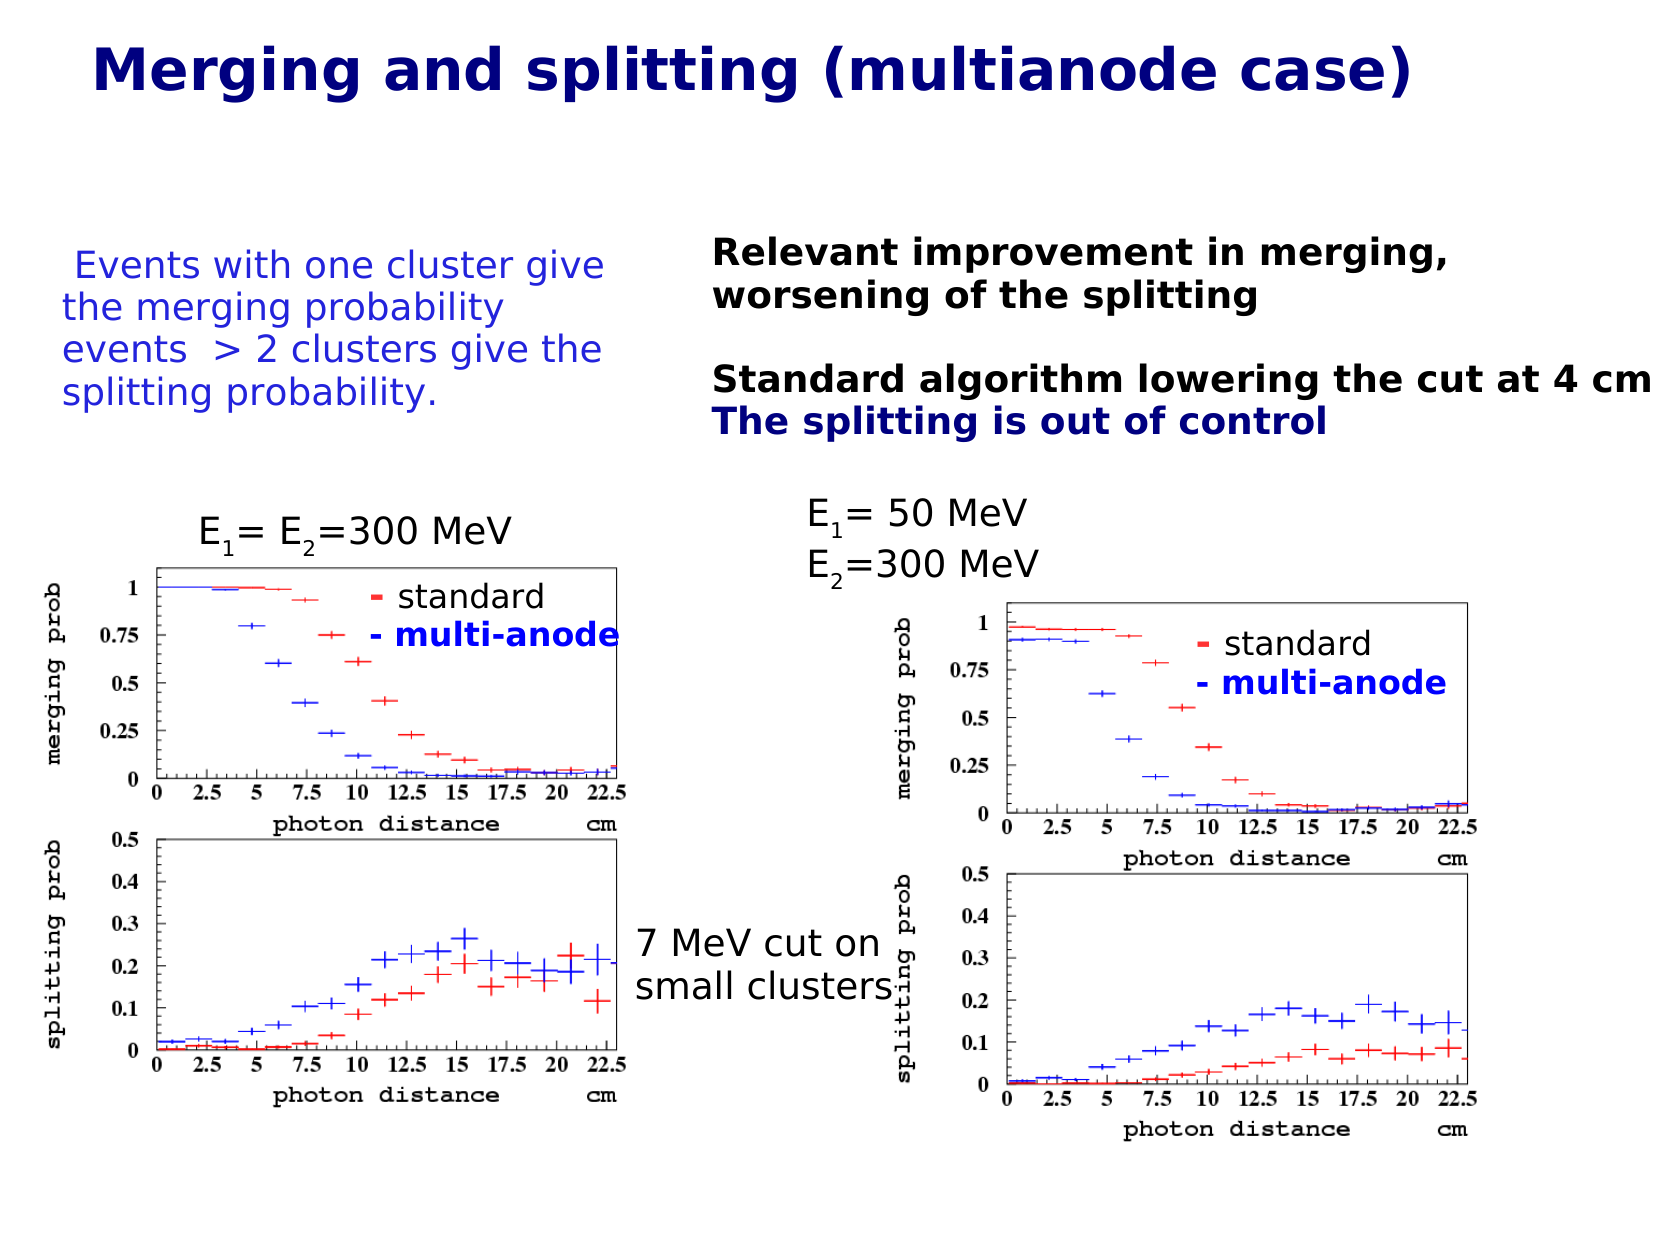

Merging and splitting (multianode case)
 Events with one cluster give the merging probability
events > 2 clusters give the splitting probability.
Relevant improvement in merging,
worsening of the splitting
Standard algorithm lowering the cut at 4 cm
The splitting is out of control
E1= 50 MeV E2=300 MeV
E1= E2=300 MeV
- standard
- multi-anode
- standard
- multi-anode
7 MeV cut on small clusters